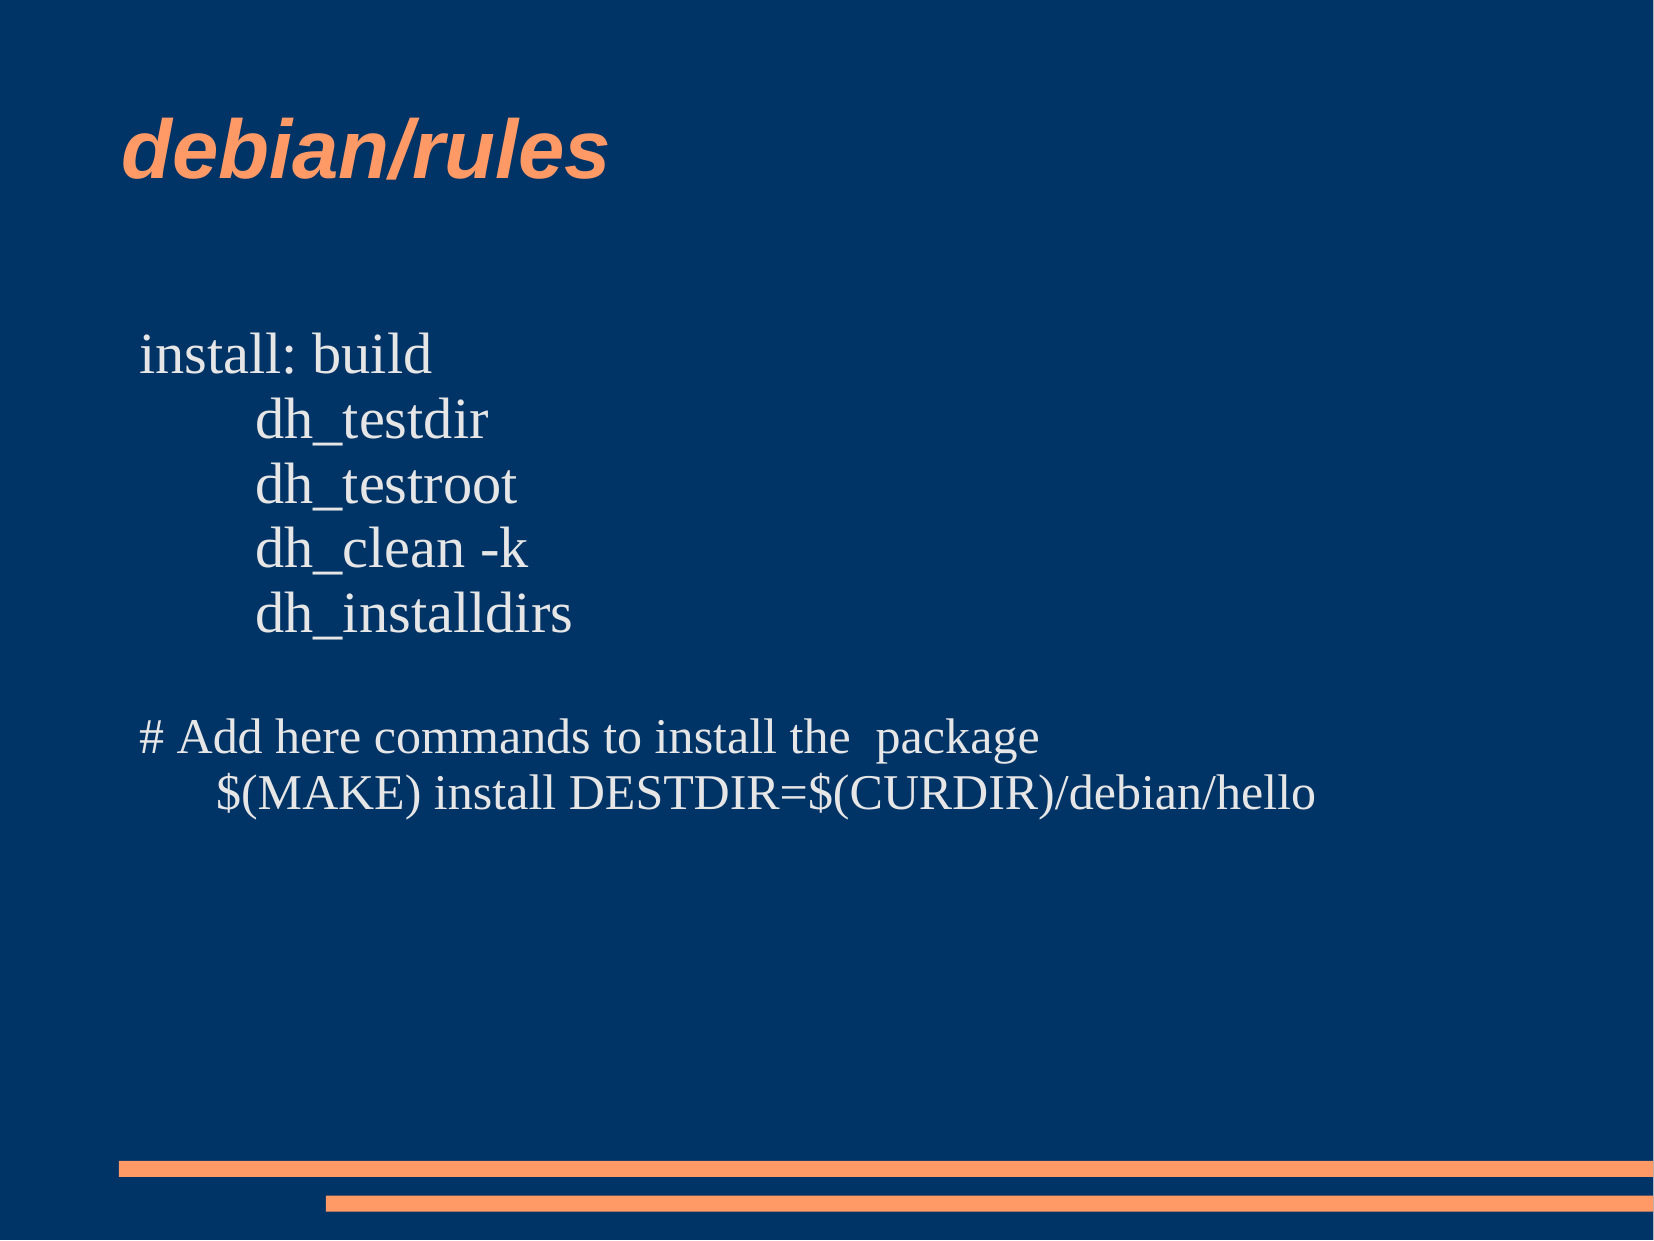

# debian/rules
install: build
 dh_testdir
 dh_testroot
 dh_clean -k
 dh_installdirs
# Add here commands to install the package
$(MAKE) install DESTDIR=$(CURDIR)/debian/hello